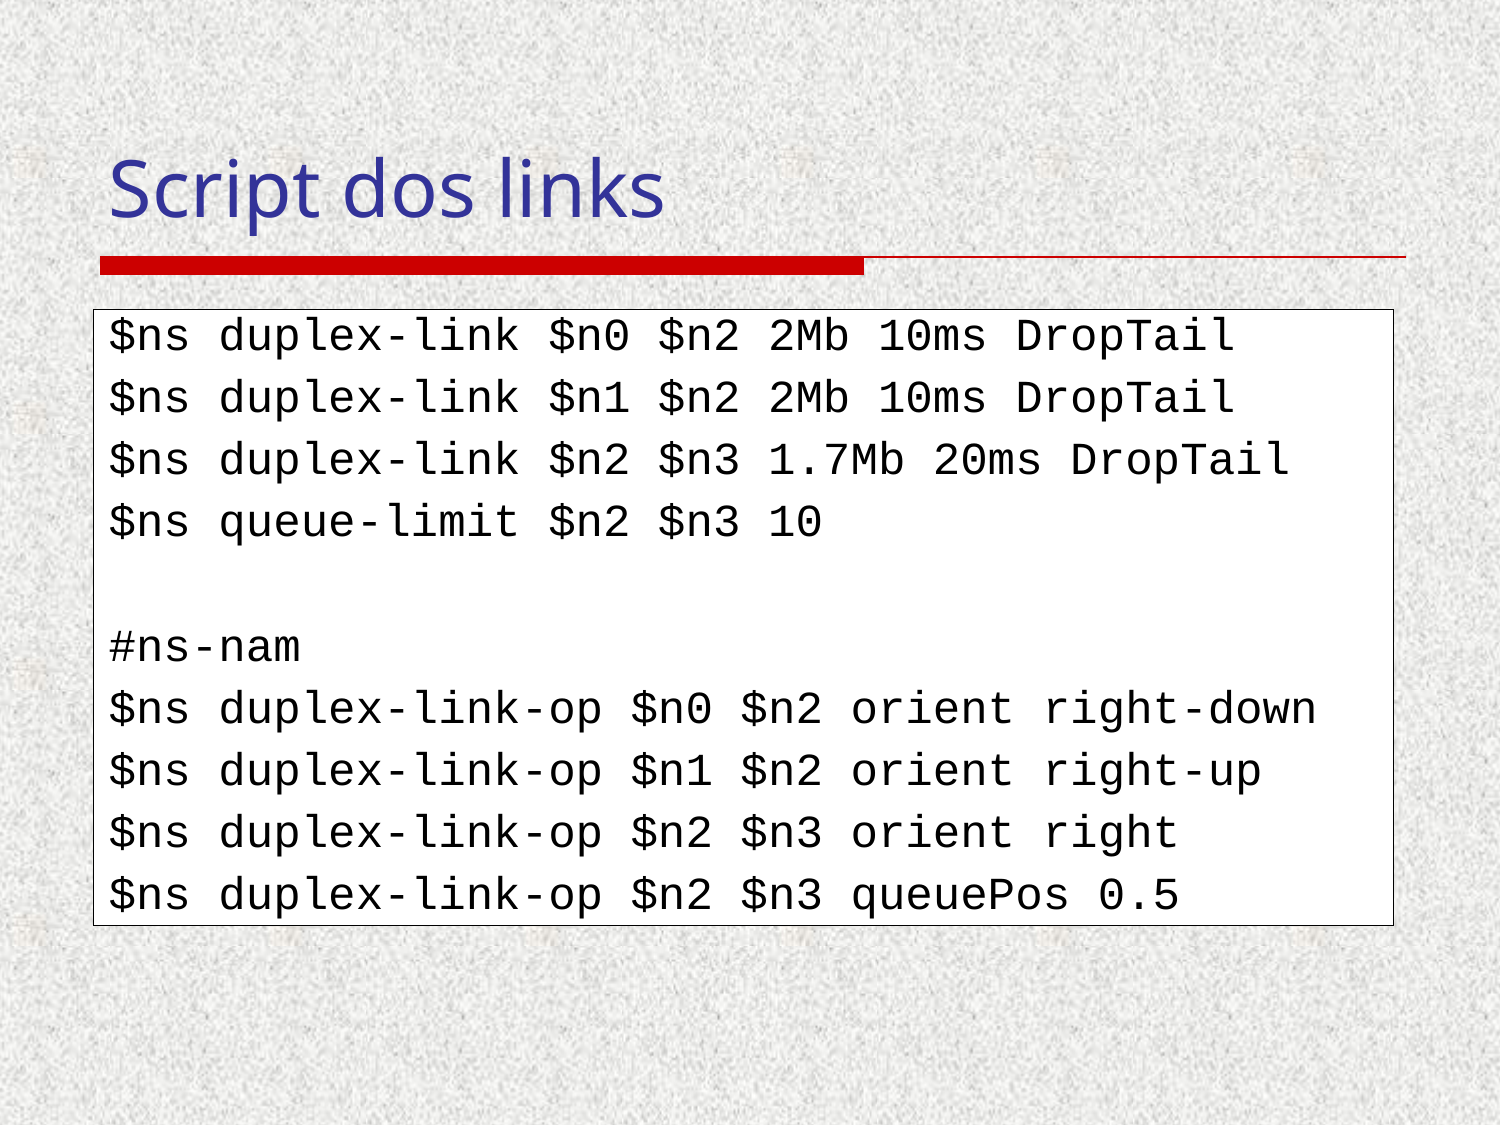

# Script dos links
$ns duplex-link $n0 $n2 2Mb 10ms DropTail
$ns duplex-link $n1 $n2 2Mb 10ms DropTail
$ns duplex-link $n2 $n3 1.7Mb 20ms DropTail
$ns queue-limit $n2 $n3 10
#ns-nam
$ns duplex-link-op $n0 $n2 orient right-down
$ns duplex-link-op $n1 $n2 orient right-up
$ns duplex-link-op $n2 $n3 orient right
$ns duplex-link-op $n2 $n3 queuePos 0.5